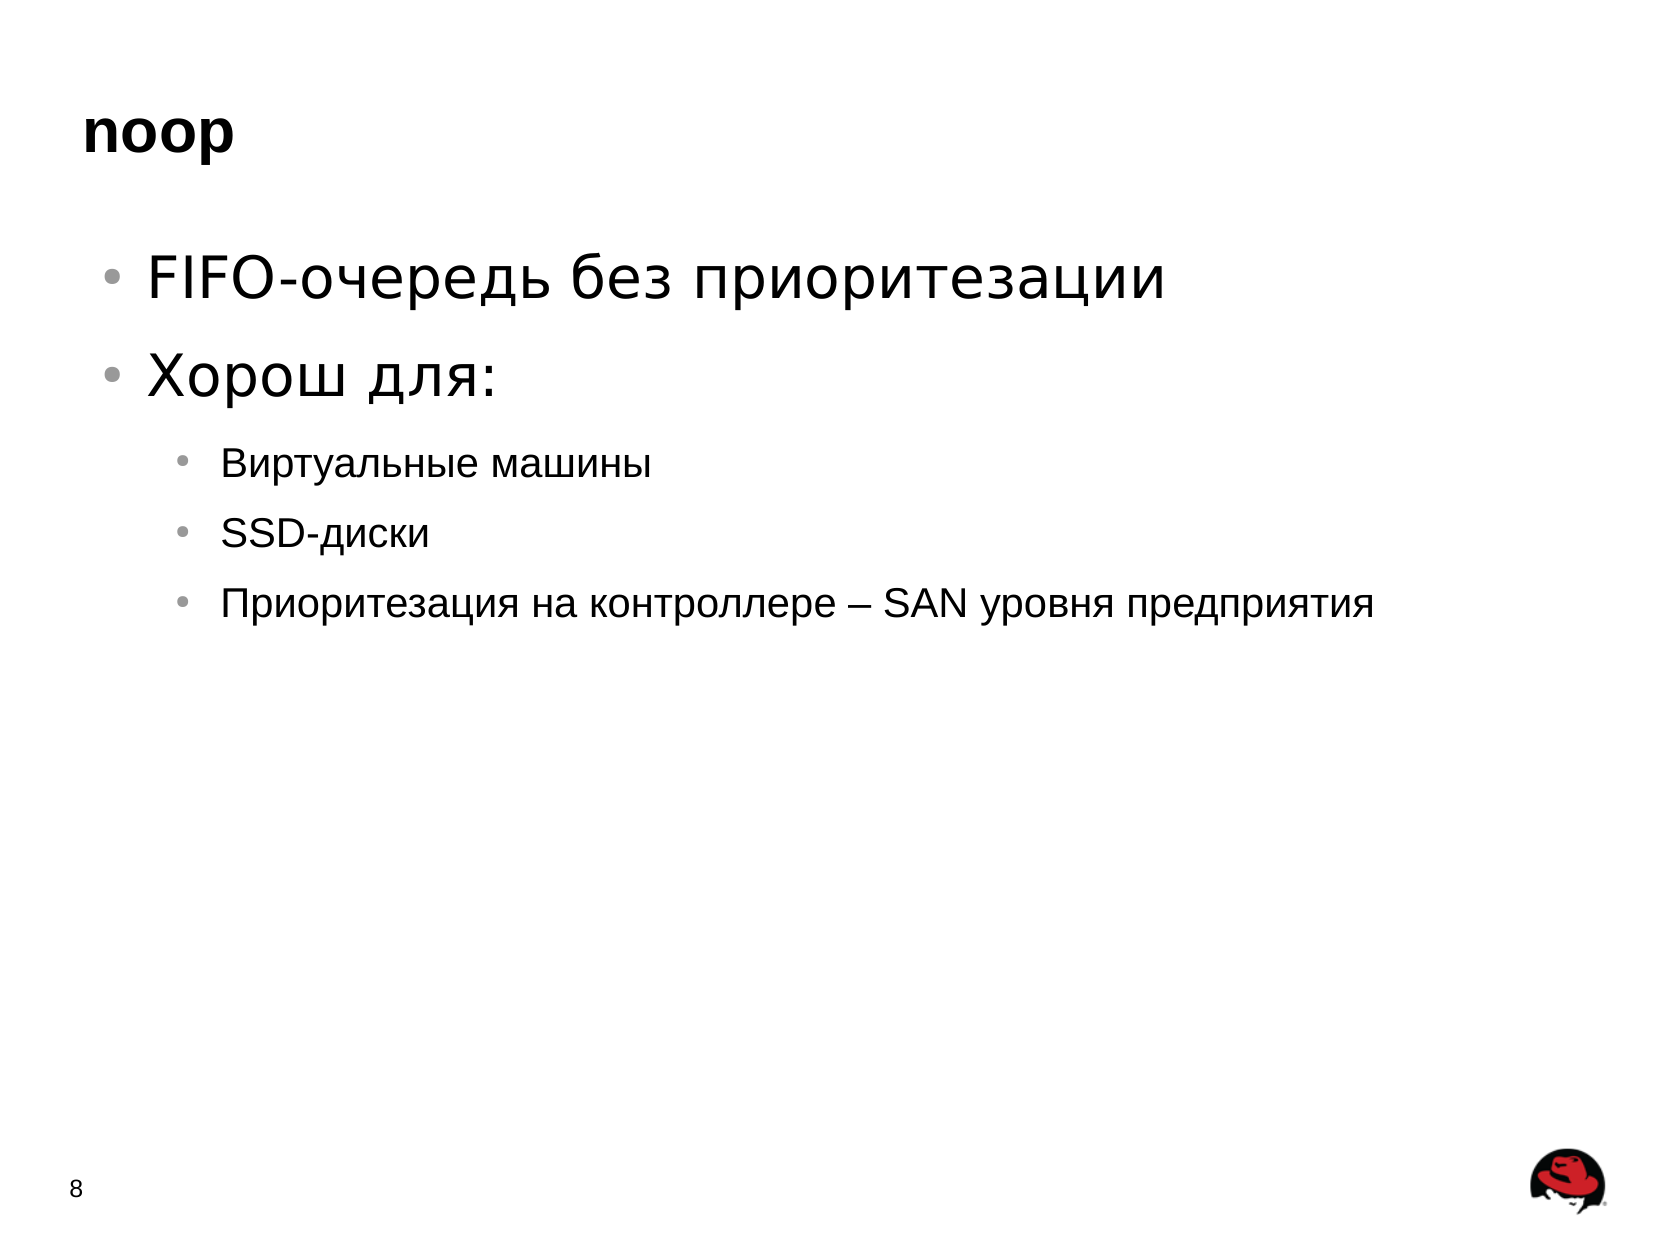

# noop
FIFO-очередь без приоритезации
Хорош для:
Виртуальные машины
SSD-диски
Приоритезация на контроллере – SAN уровня предприятия